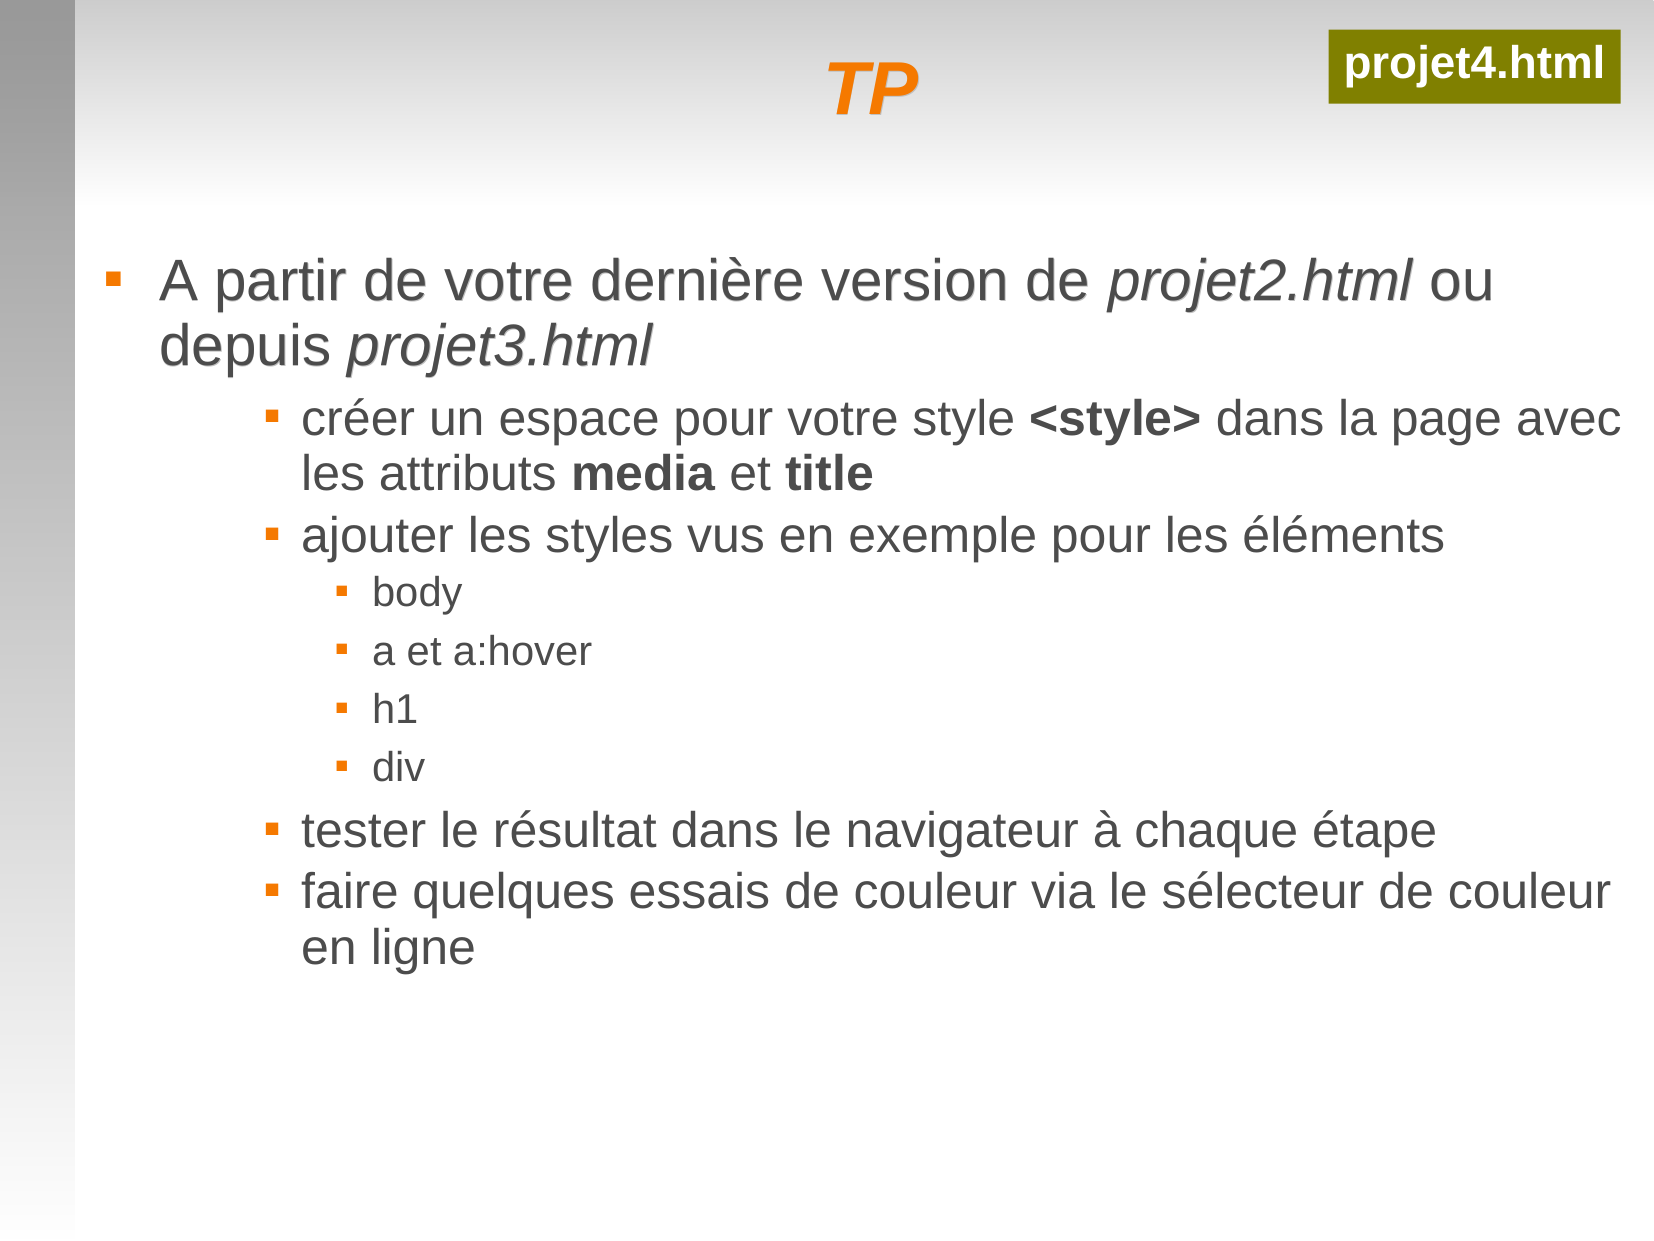

# TP
projet4.html
A partir de votre dernière version de projet2.html ou depuis projet3.html
créer un espace pour votre style <style> dans la page avec les attributs media et title
ajouter les styles vus en exemple pour les éléments
body
a et a:hover
h1
div
tester le résultat dans le navigateur à chaque étape
faire quelques essais de couleur via le sélecteur de couleur en ligne